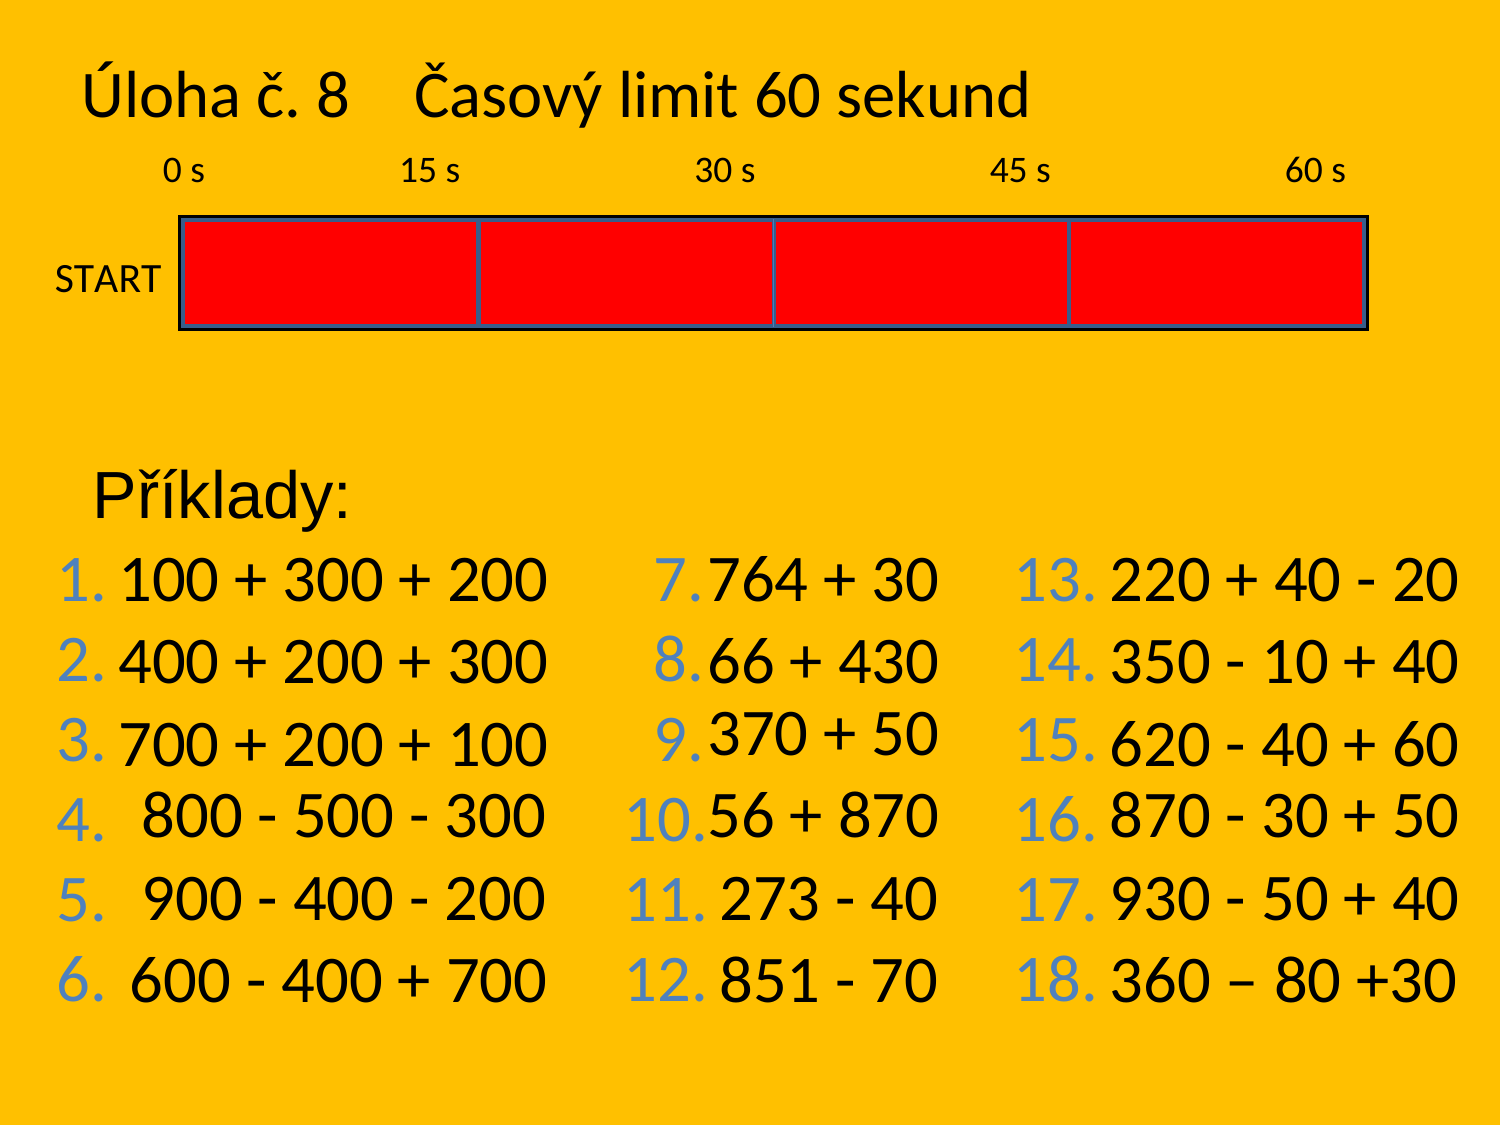

Úloha č. 8
Časový limit 60 sekund
0 s
15 s
30 s
45 s
60 s
START
Příklady:
1.
2.
3.
4.
5.
6.
100 + 300 + 200
 7.
 8.
 9.
10.
11.
12.
764 + 30
13.
14.
15.
16.
17.
18.
220 + 40 - 20
400 + 200 + 300
66 + 430
350 - 10 + 40
370 + 50
700 + 200 + 100
620 - 40 + 60
800 - 500 - 300
56 + 870
870 - 30 + 50
900 - 400 - 200
273 - 40
930 - 50 + 40
600 - 400 + 700
851 - 70
360 – 80 +30